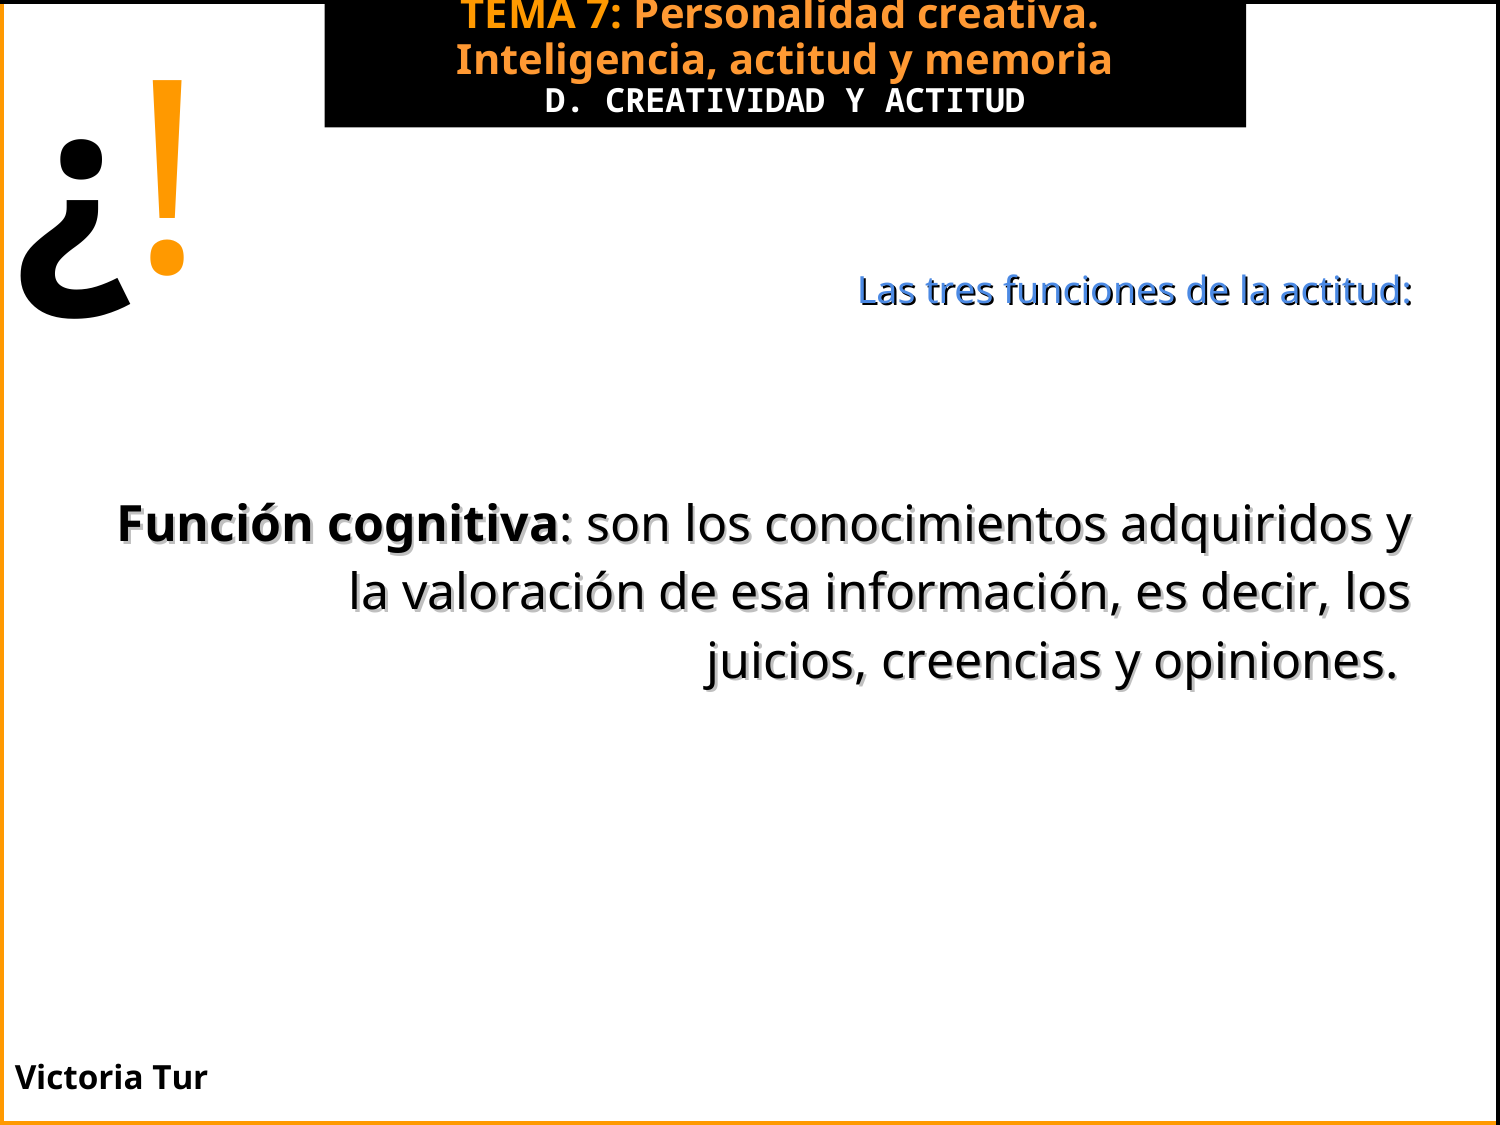

# Las tres funciones de la actitud:
Función cognitiva: son los conocimientos adquiridos y la valoración de esa información, es decir, los juicios, creencias y opiniones.